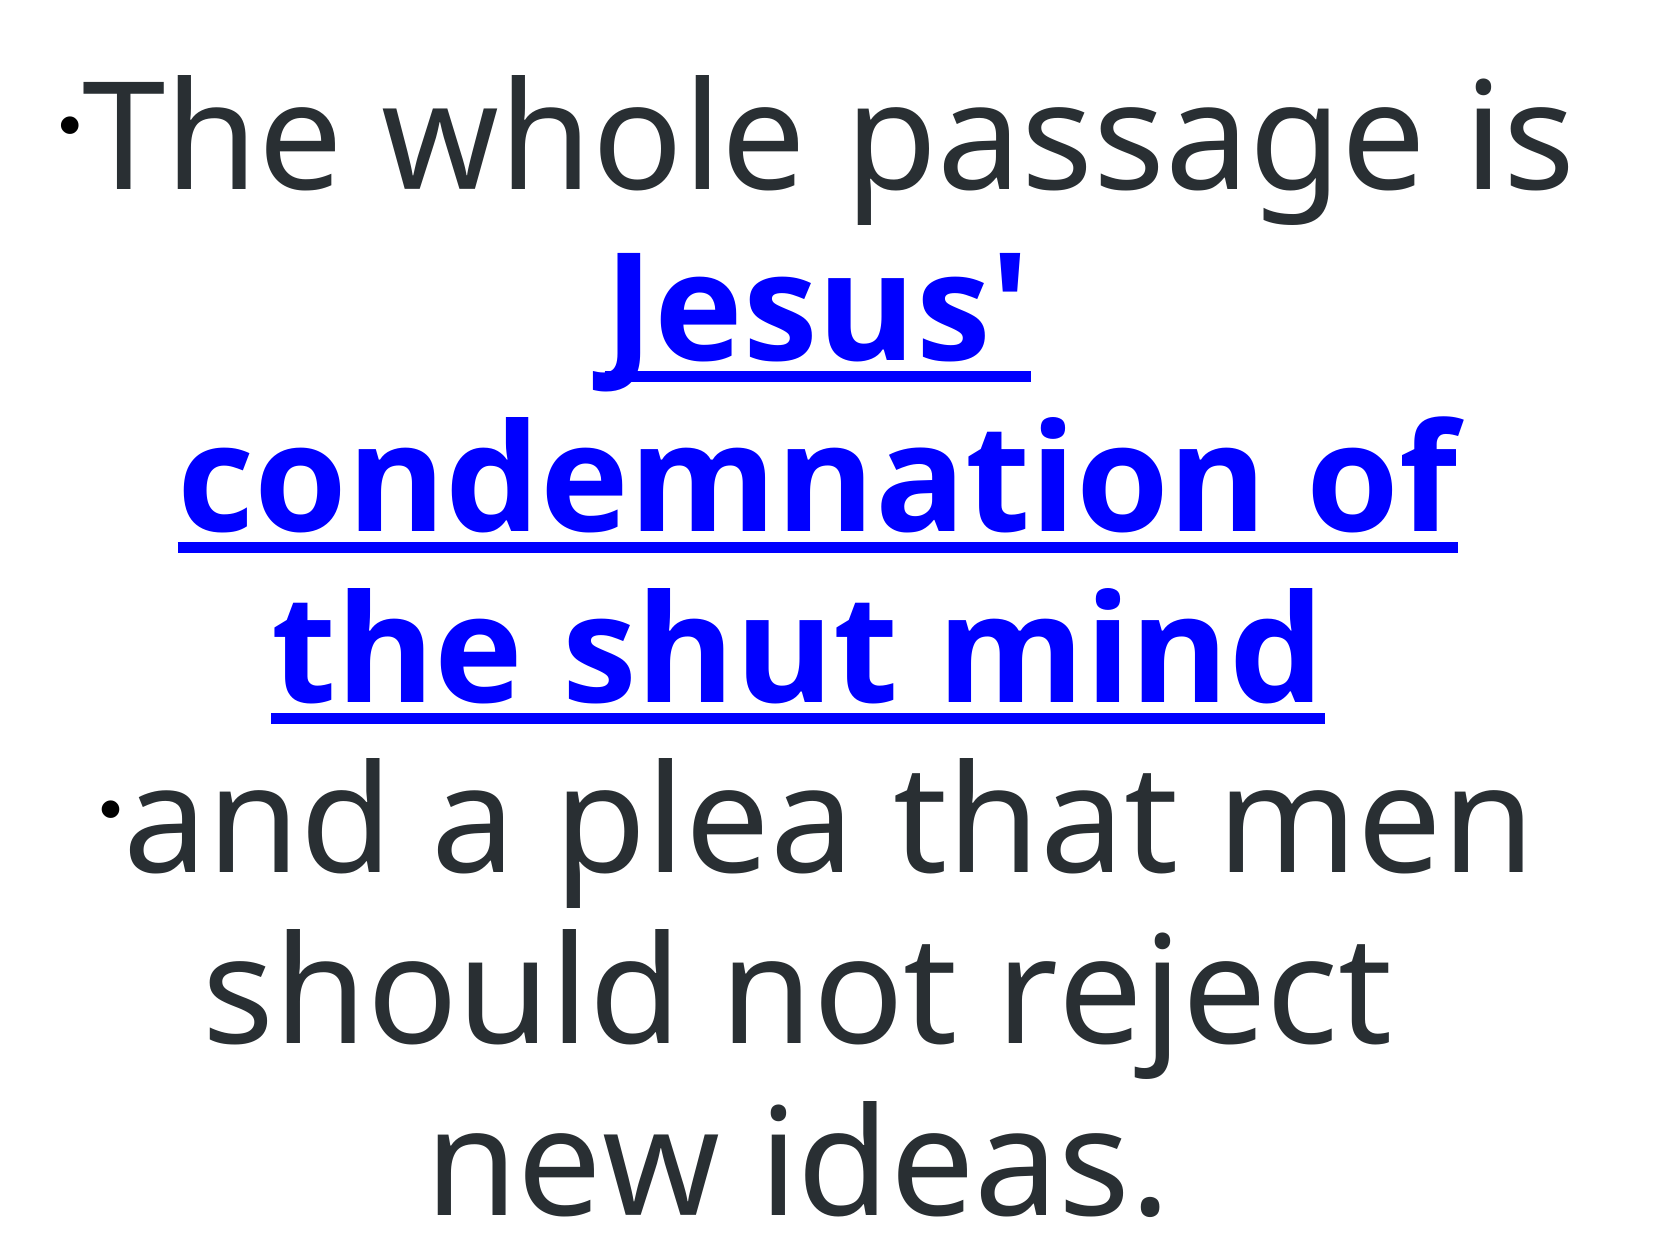

The whole passage is Jesus' condemnation of the shut mind
and a plea that men should not reject
new ideas.
67